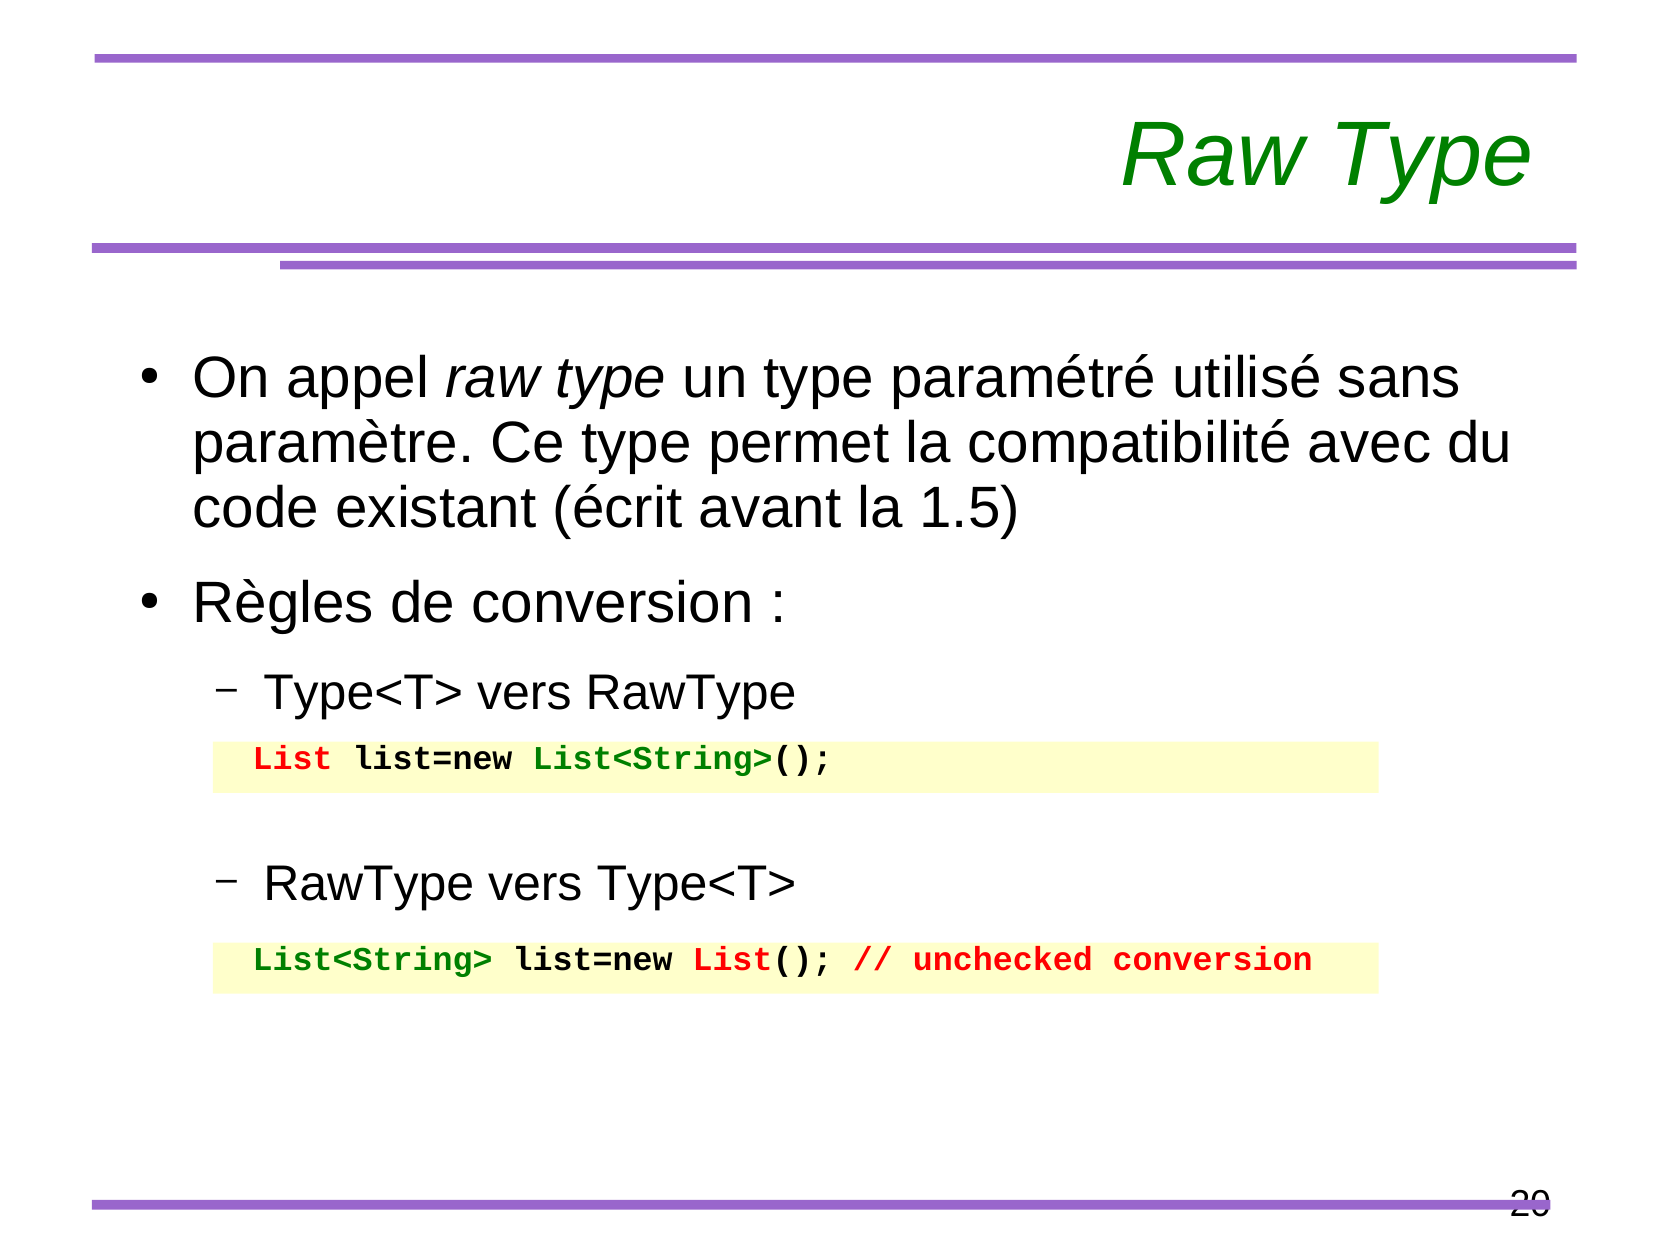

# Raw Type
On appel raw type un type paramétré utilisé sans paramètre. Ce type permet la compatibilité avec du code existant (écrit avant la 1.5)
Règles de conversion :
Type<T> vers RawType
RawType vers Type<T>
 List list=new List<String>();
 List<String> list=new List(); // unchecked conversion